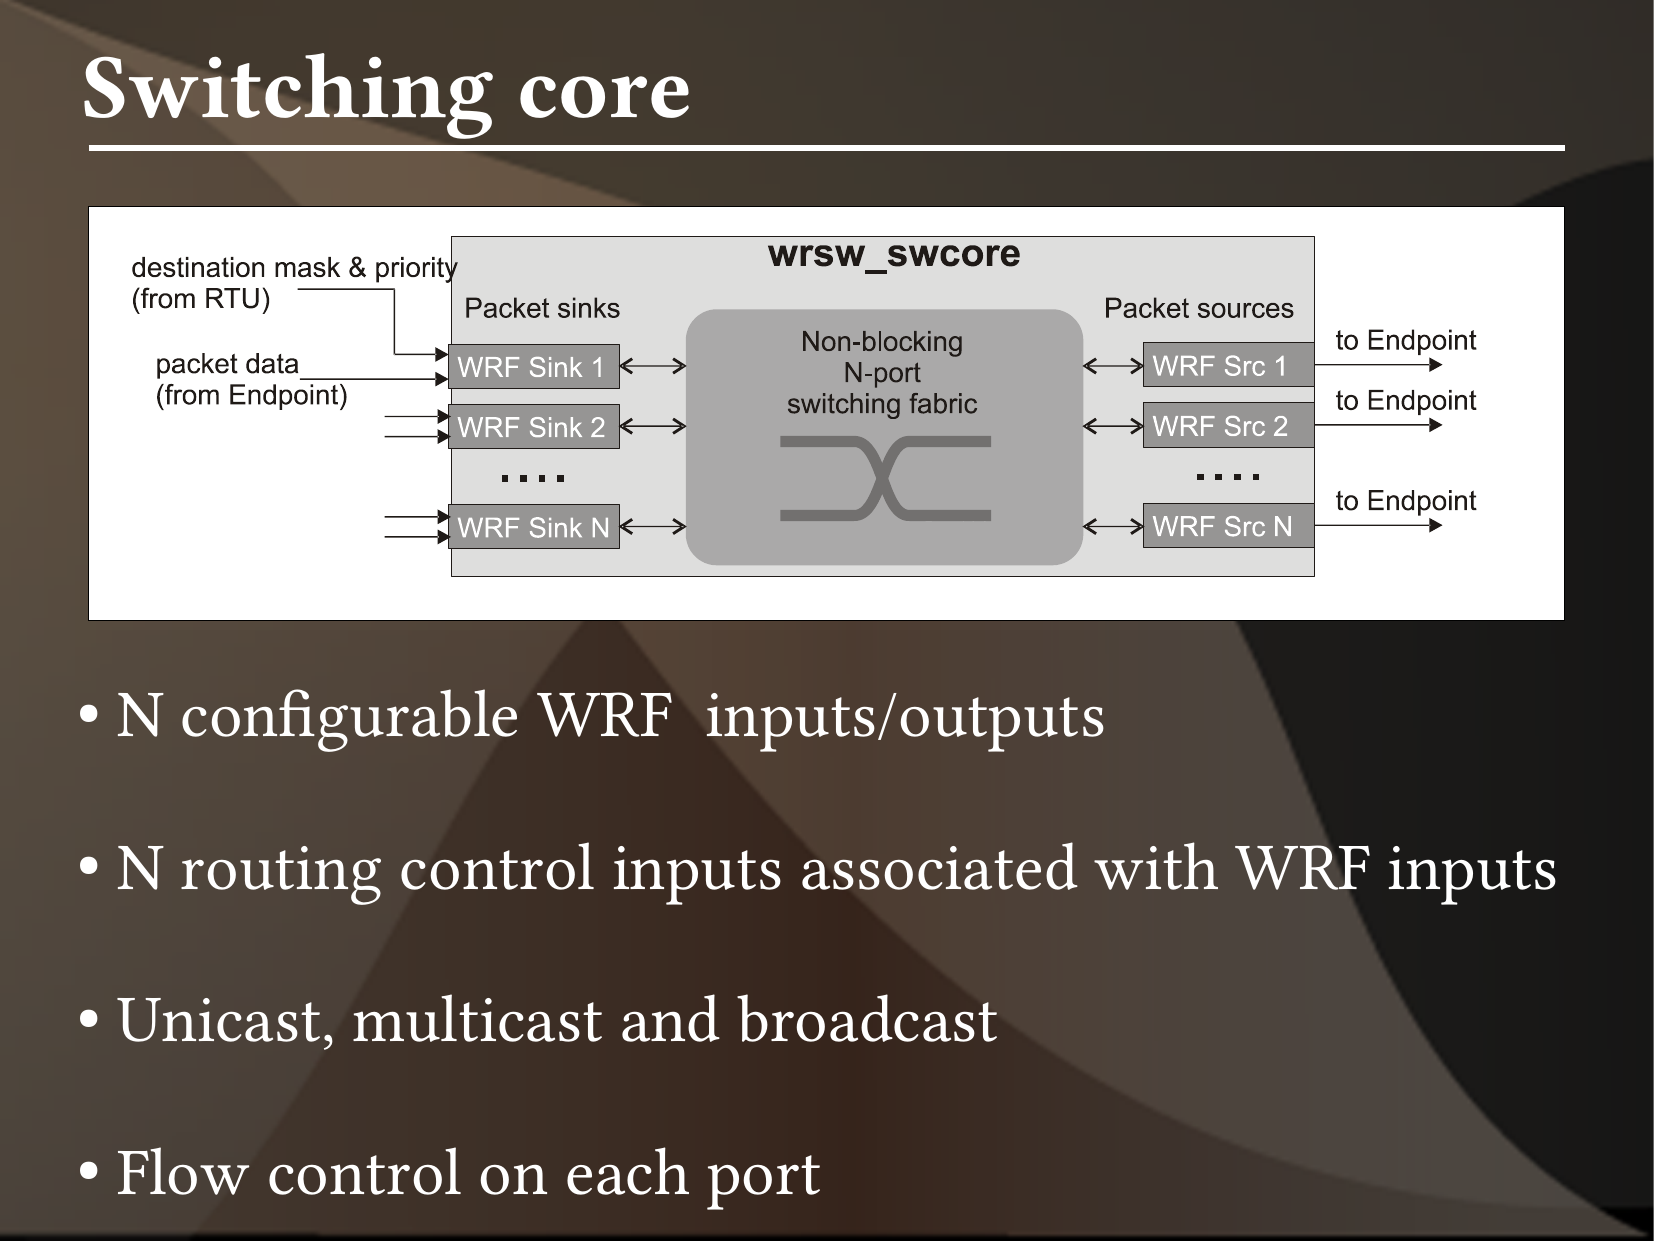

# Switching core
 N configurable WRF inputs/outputs
 N routing control inputs associated with WRF inputs
 Unicast, multicast and broadcast
 Flow control on each port